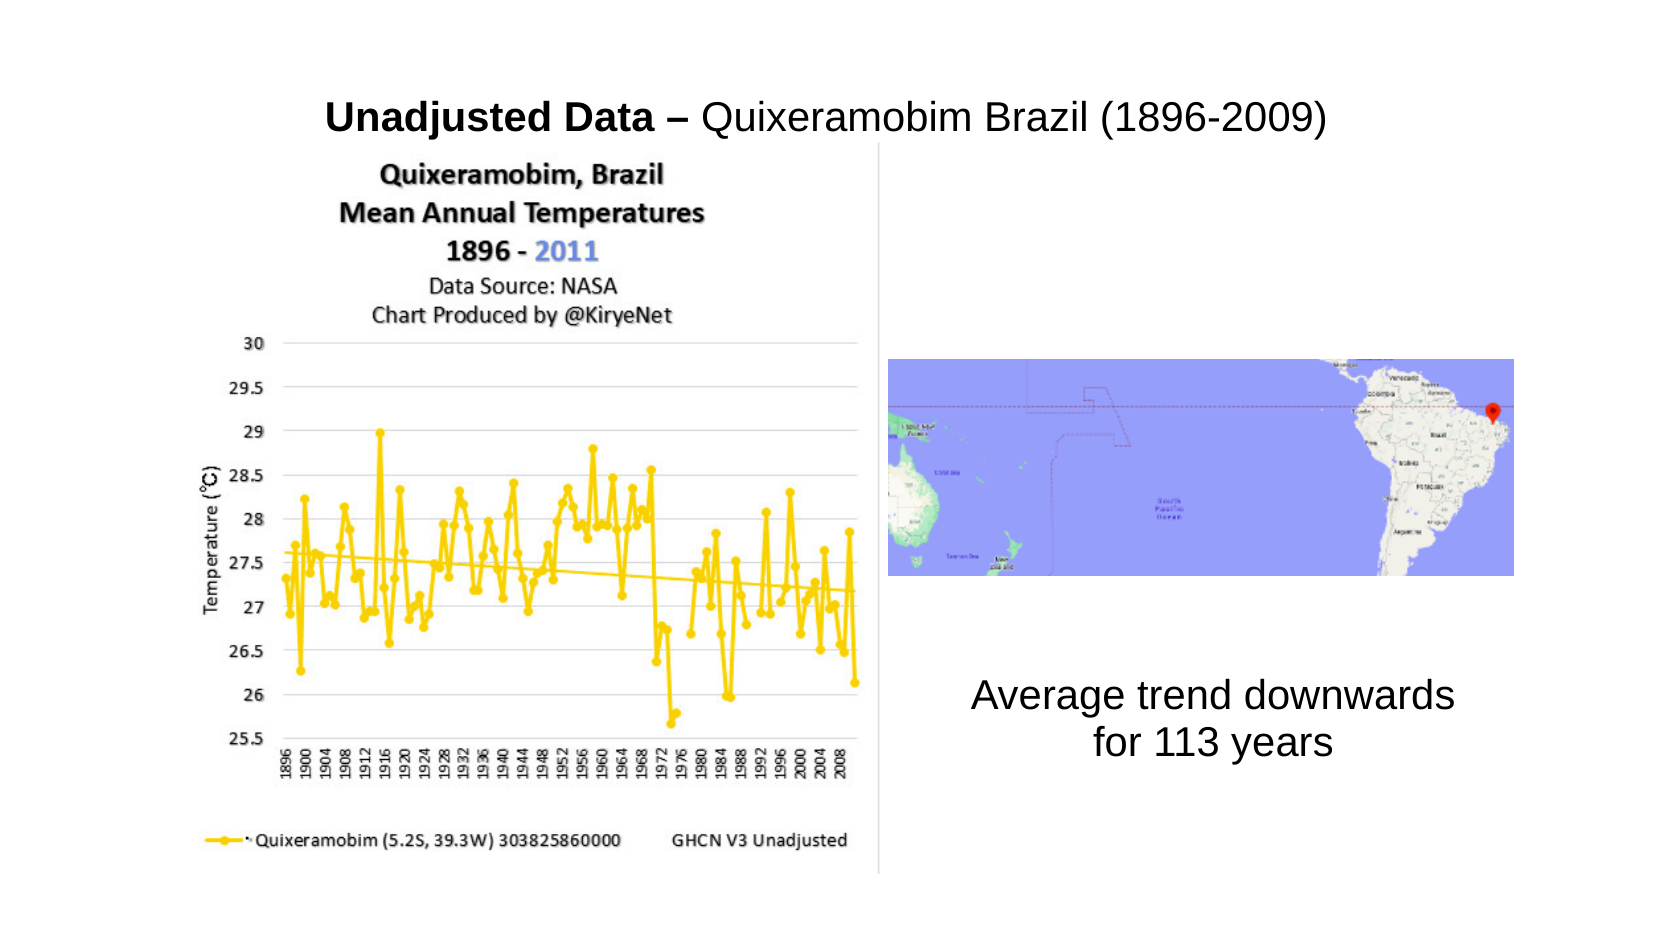

Unadjusted Data – Quixeramobim Brazil (1896-2009)
Average trend downwards
for 113 years